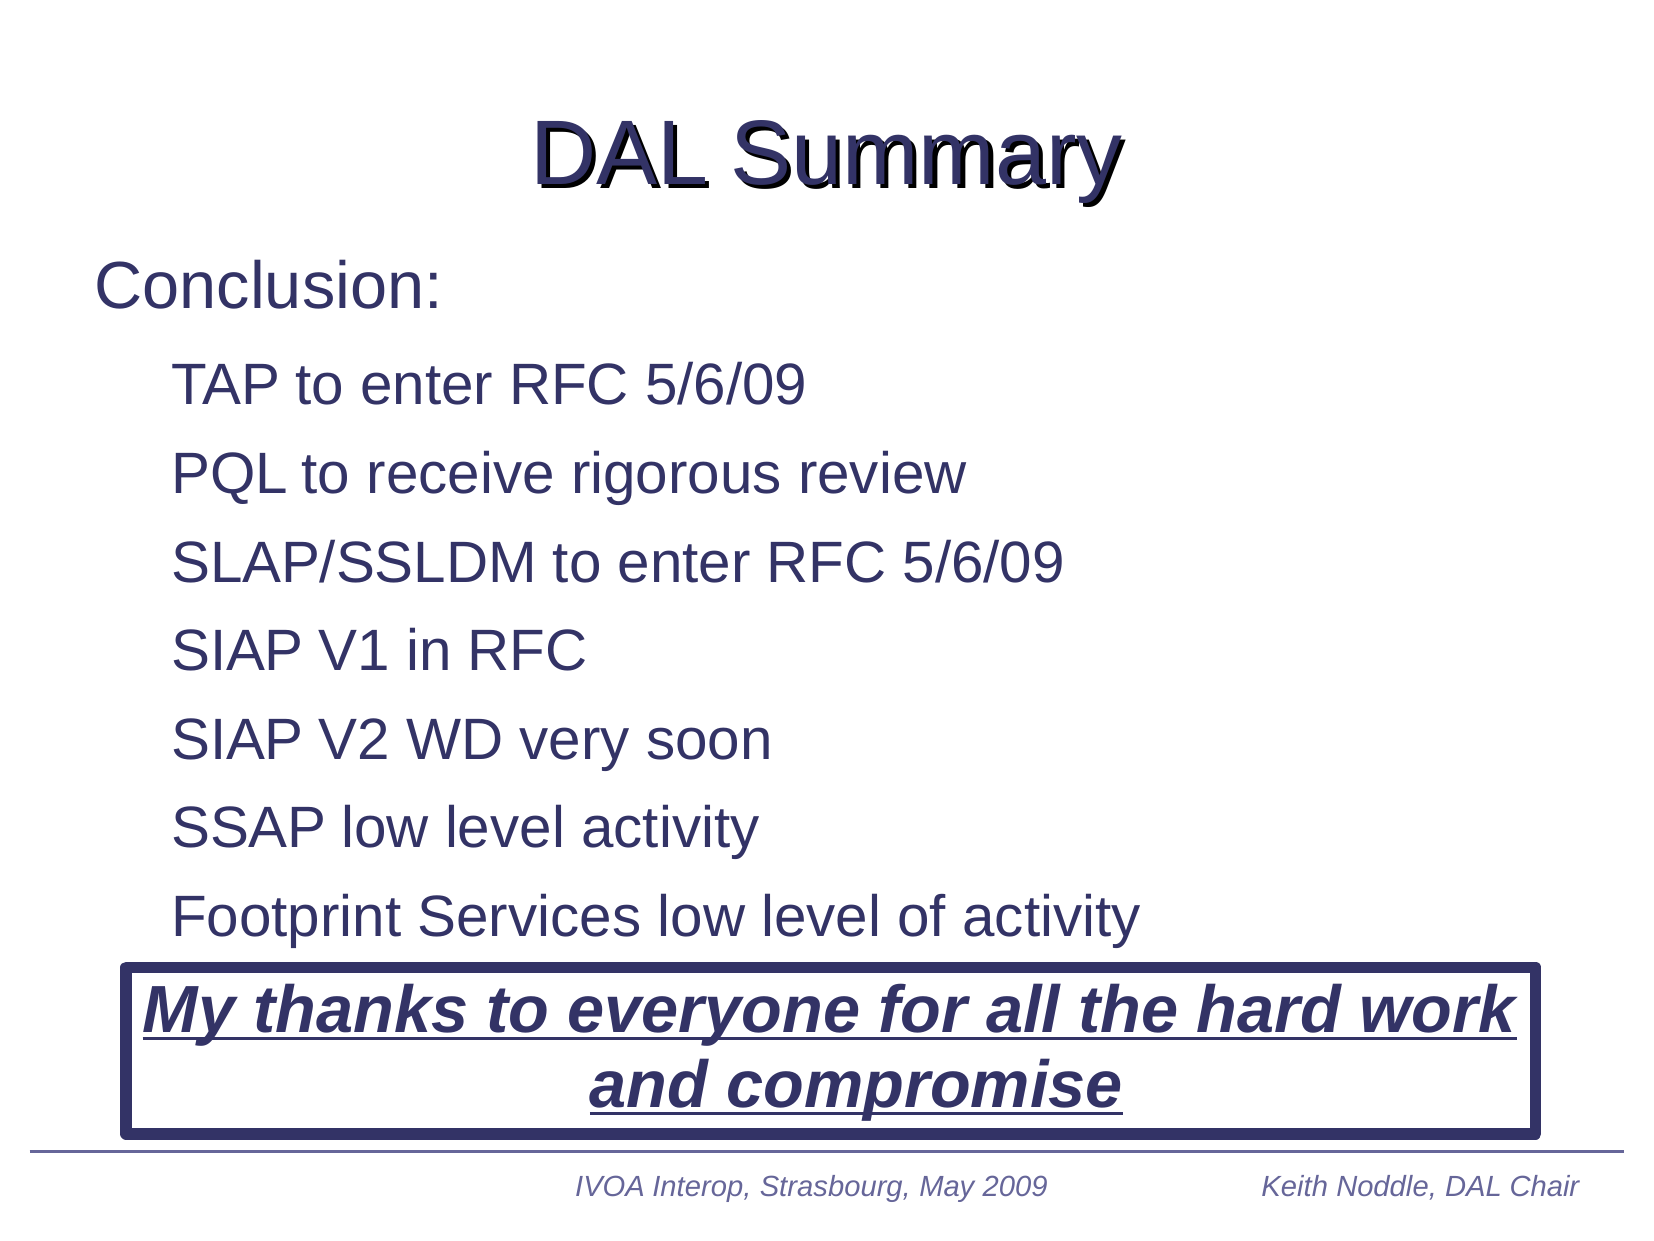

# DAL Summary
Conclusion:
TAP to enter RFC 5/6/09
PQL to receive rigorous review
SLAP/SSLDM to enter RFC 5/6/09
SIAP V1 in RFC
SIAP V2 WD very soon
SSAP low level activity
Footprint Services low level of activity
My thanks to everyone for all the hard work and compromise